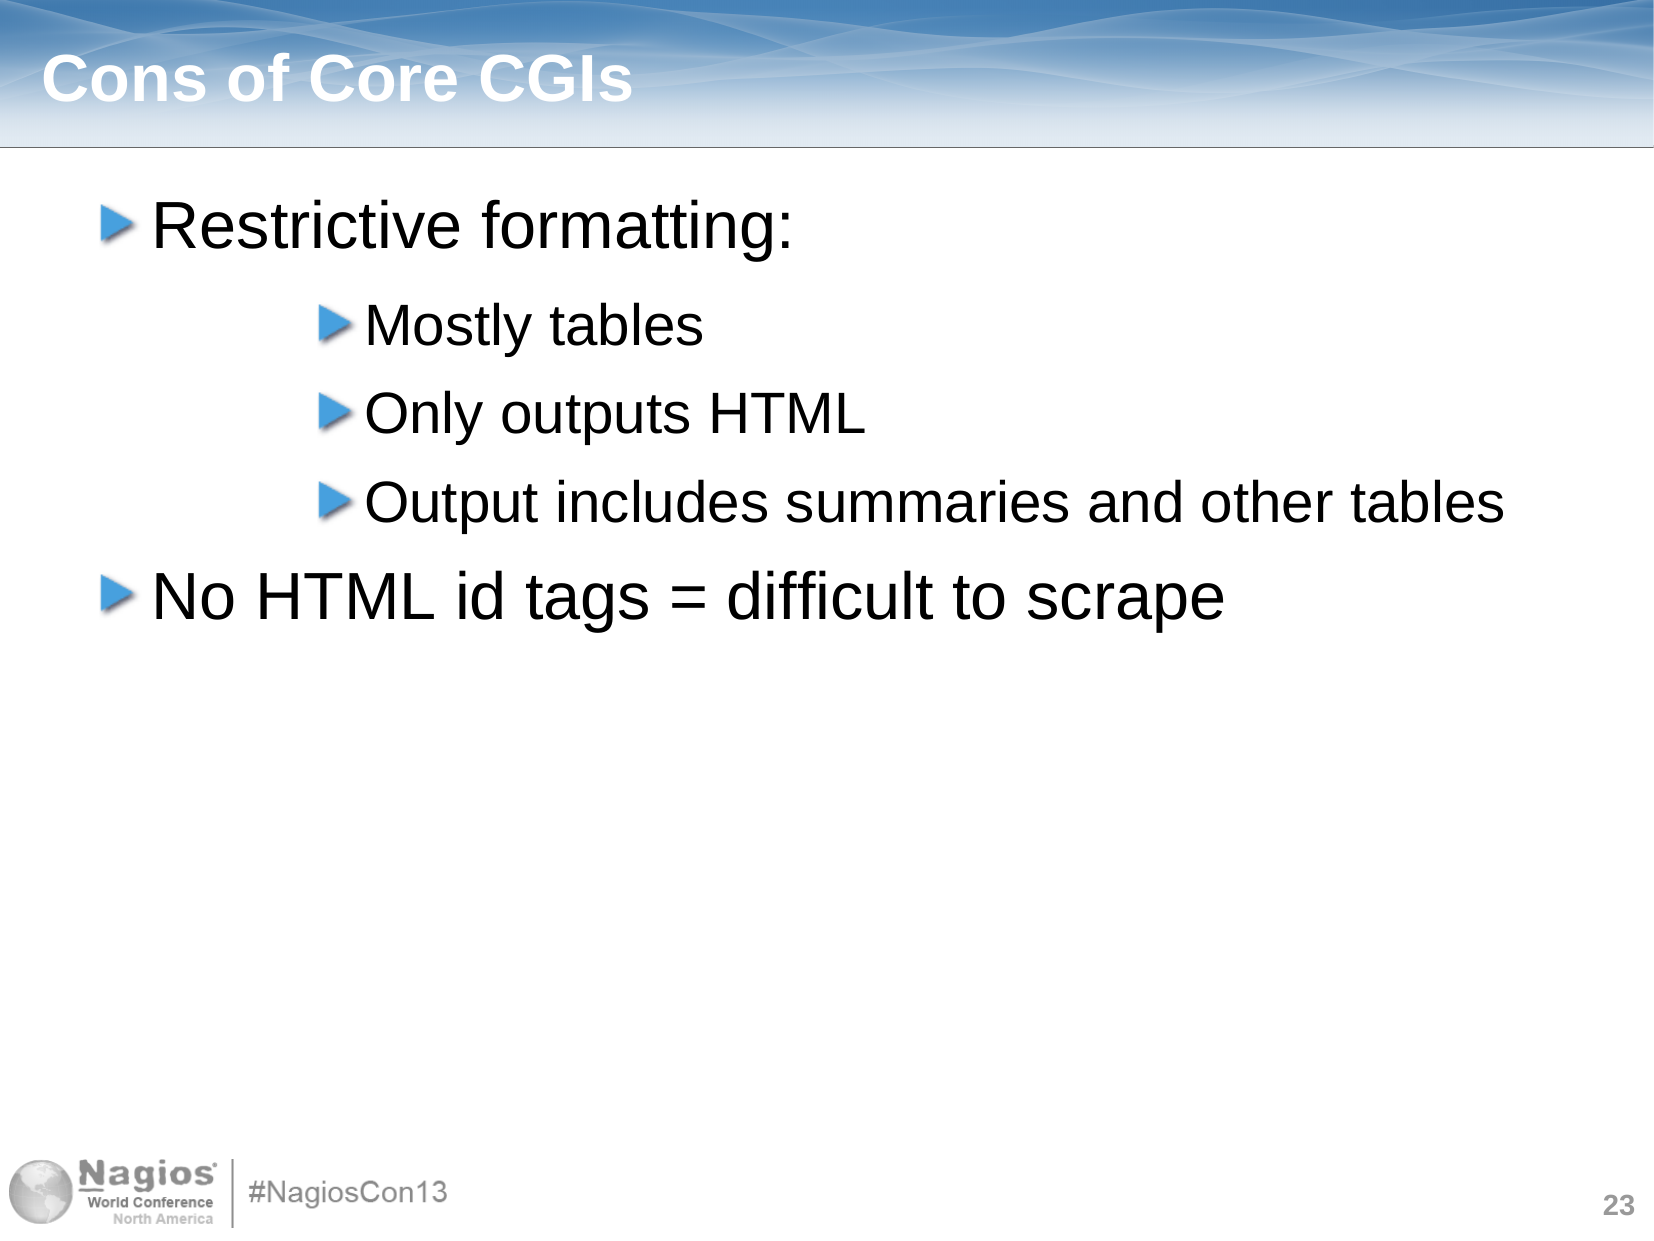

# Cons of Core CGIs
Restrictive formatting:
Mostly tables
Only outputs HTML
Output includes summaries and other tables
No HTML id tags = difficult to scrape
23